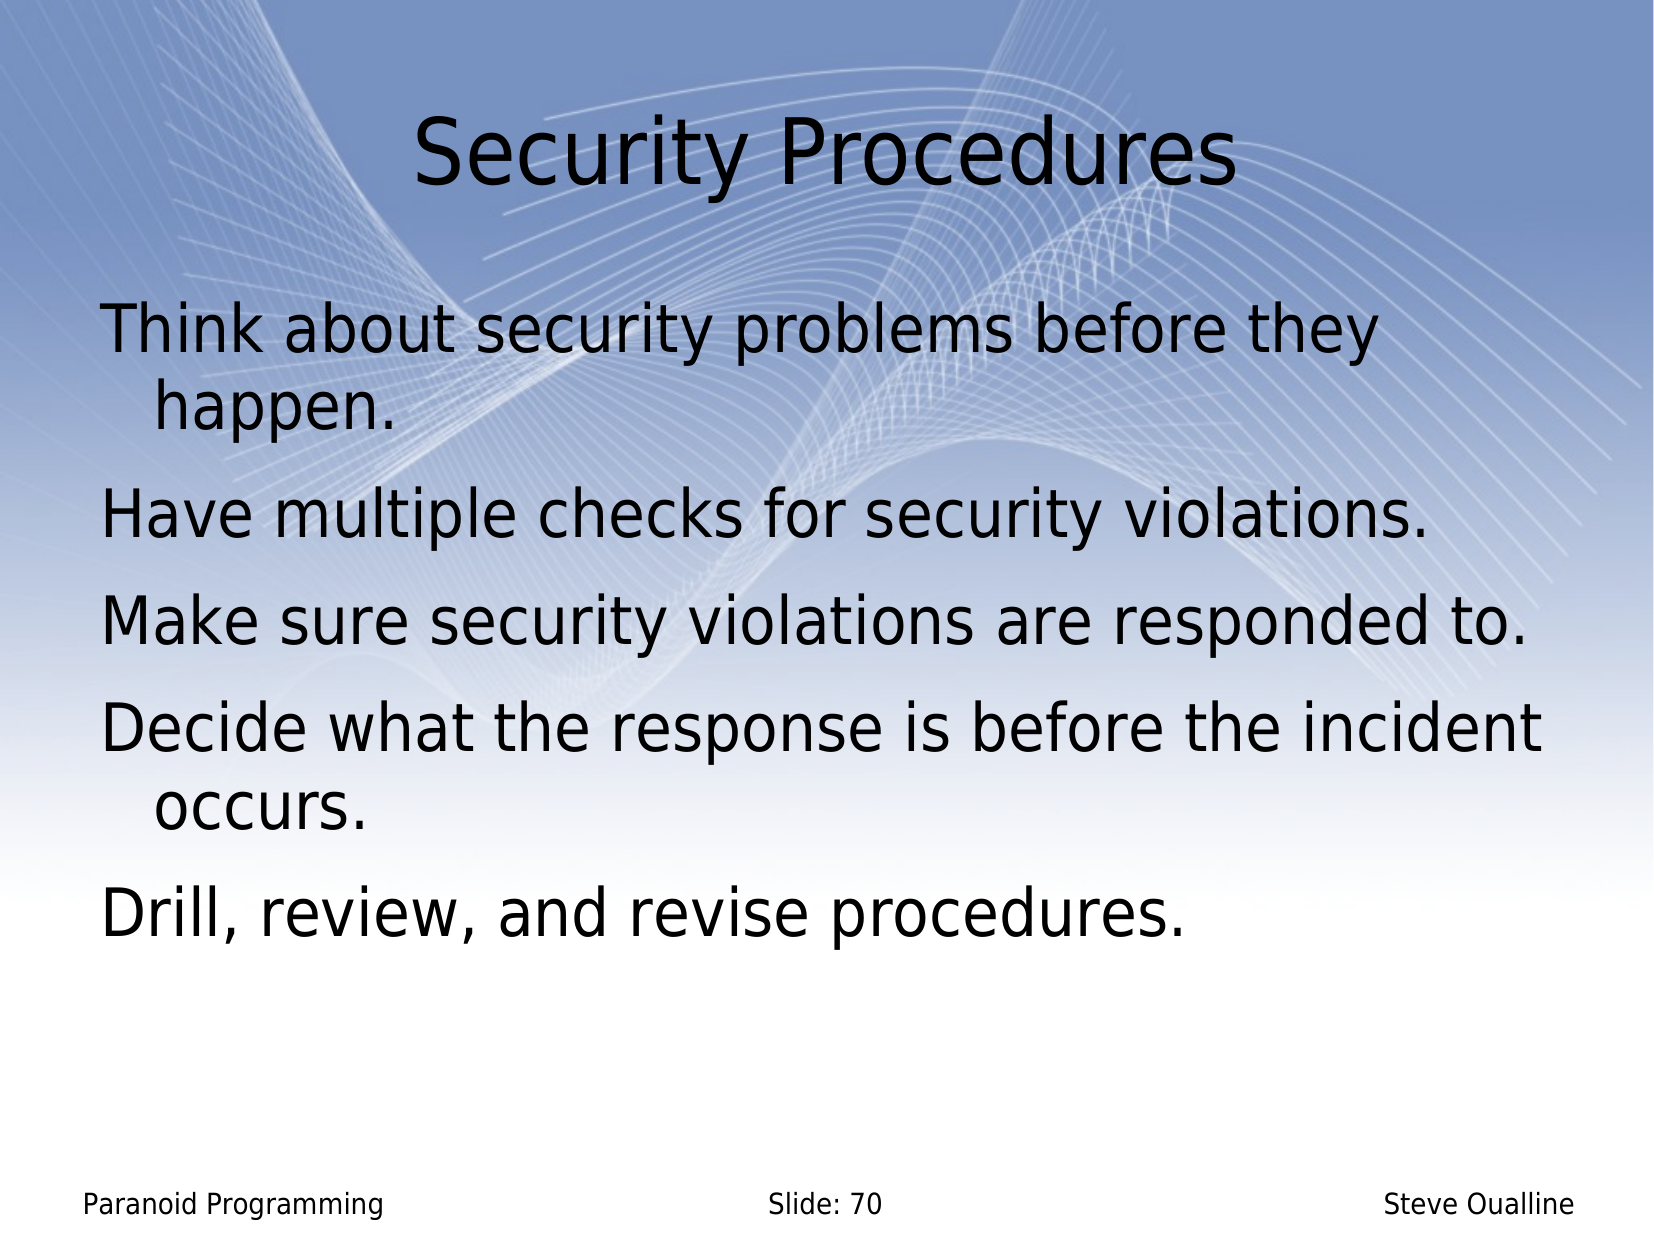

# Security Procedures
Think about security problems before they happen.
Have multiple checks for security violations.
Make sure security violations are responded to.
Decide what the response is before the incident occurs.
Drill, review, and revise procedures.
Paranoid Programming
Steve Oualline
70